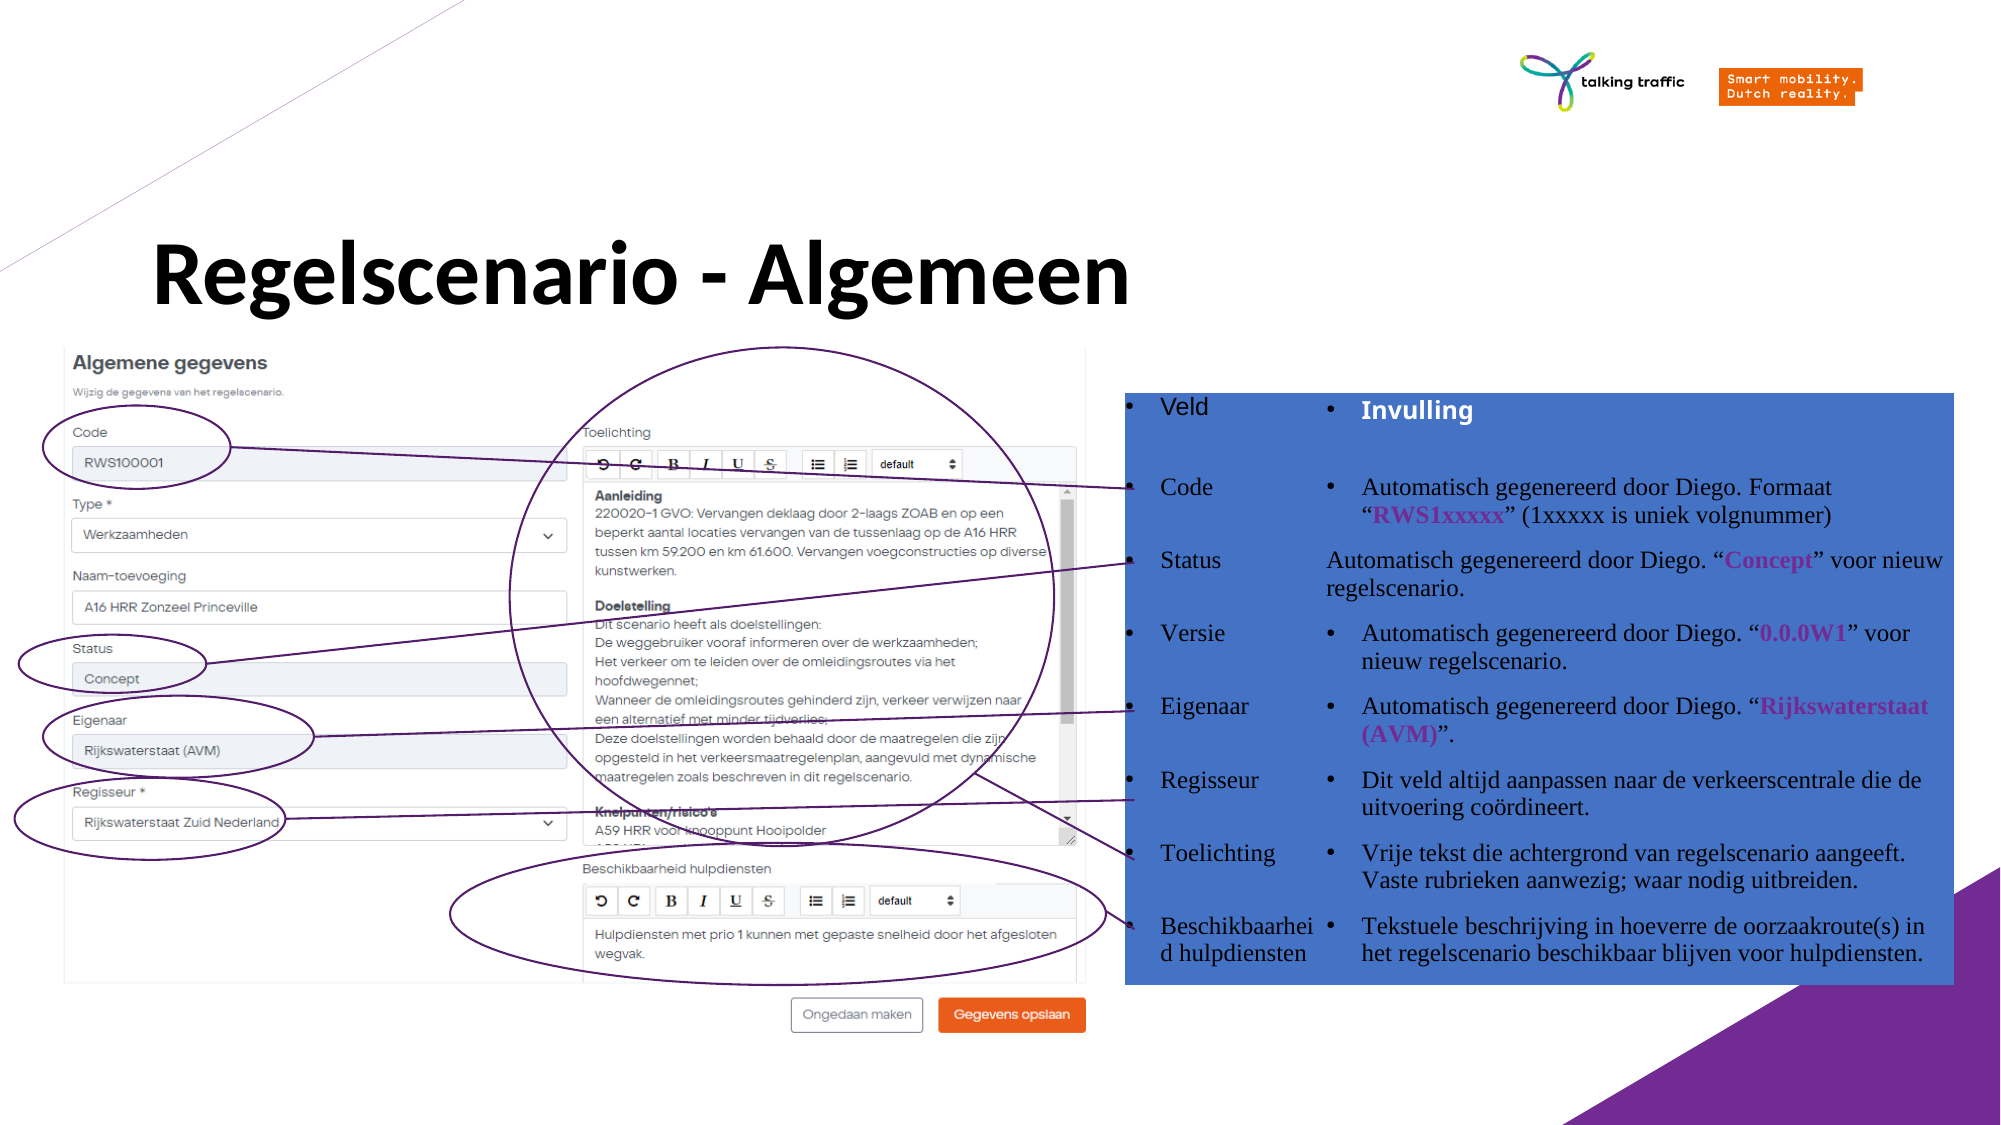

# Regelscenario - Algemeen
| Veld | Invulling |
| --- | --- |
| Code | Automatisch gegenereerd door Diego. Formaat “RWS1xxxxx” (1xxxxx is uniek volgnummer) |
| Status | Automatisch gegenereerd door Diego. “Concept” voor nieuw regelscenario. |
| Versie | Automatisch gegenereerd door Diego. “0.0.0W1” voor nieuw regelscenario. |
| Eigenaar | Automatisch gegenereerd door Diego. “Rijkswaterstaat (AVM)”. |
| Regisseur | Dit veld altijd aanpassen naar de verkeerscentrale die de uitvoering coördineert. |
| Toelichting | Vrije tekst die achtergrond van regelscenario aangeeft. Vaste rubrieken aanwezig; waar nodig uitbreiden. |
| Beschikbaarheid hulpdiensten | Tekstuele beschrijving in hoeverre de oorzaakroute(s) in het regelscenario beschikbaar blijven voor hulpdiensten. |
29